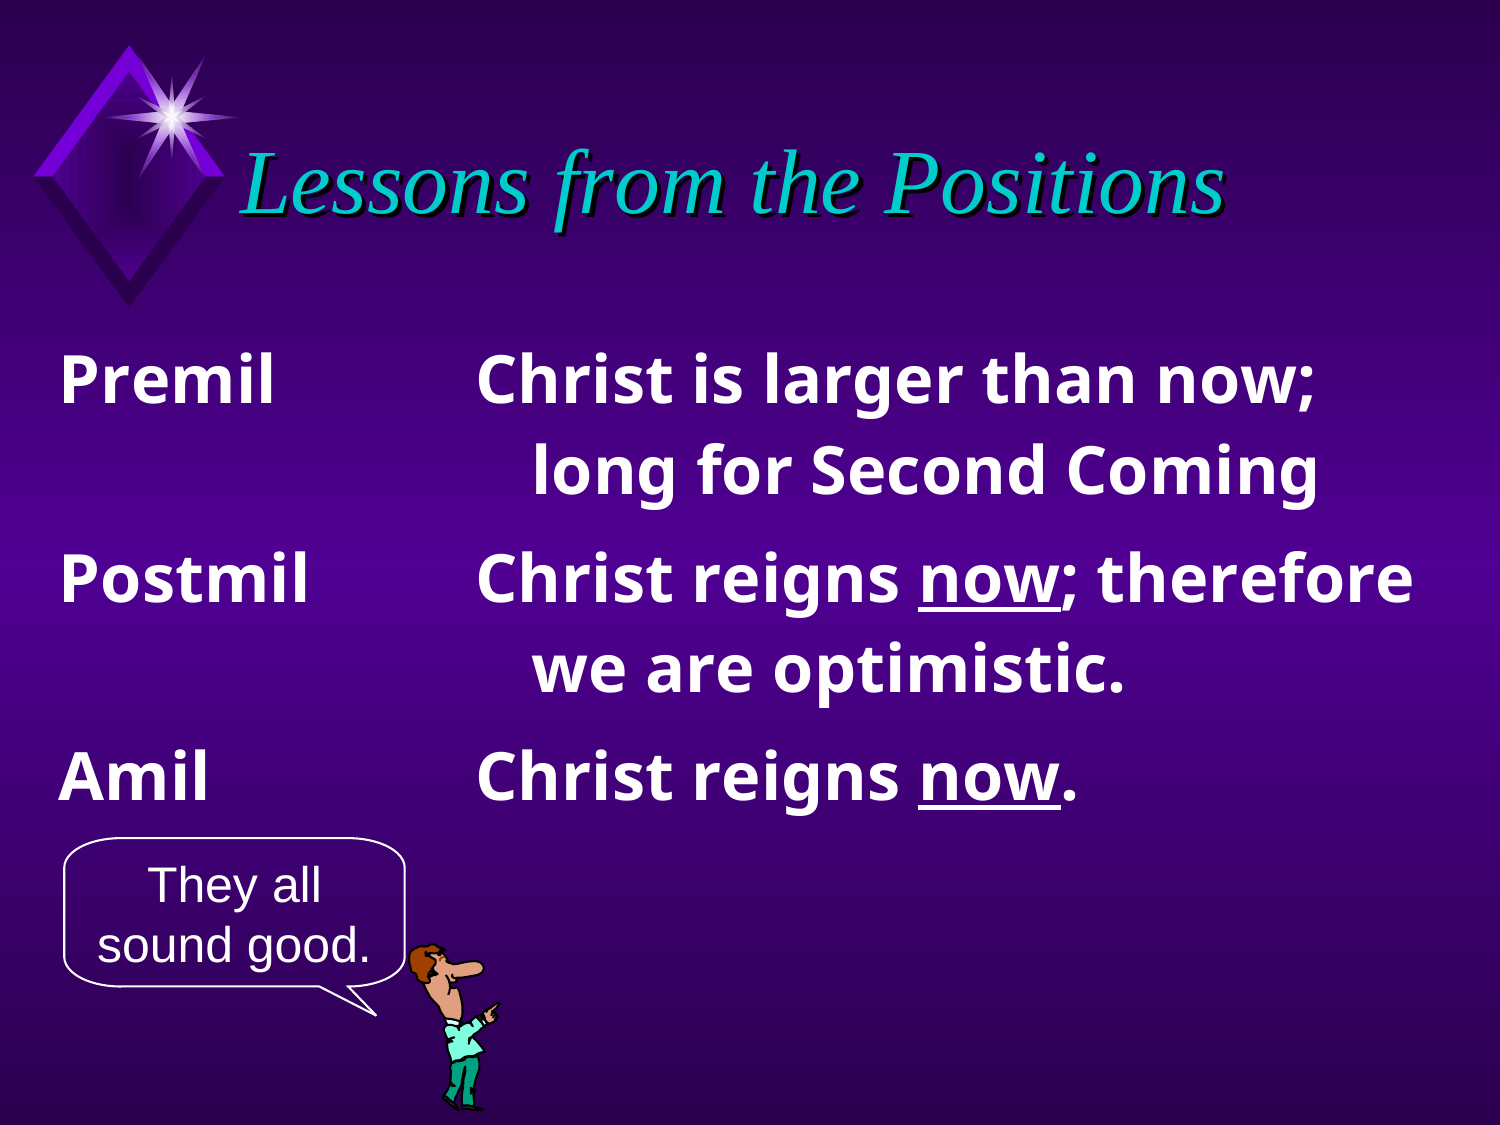

# Lessons from the Positions
Premil
Postmil
Amil
Christ is larger than now;
long for Second Coming
Christ reigns now; therefore we are optimistic.
Christ reigns now.
They all
sound good.